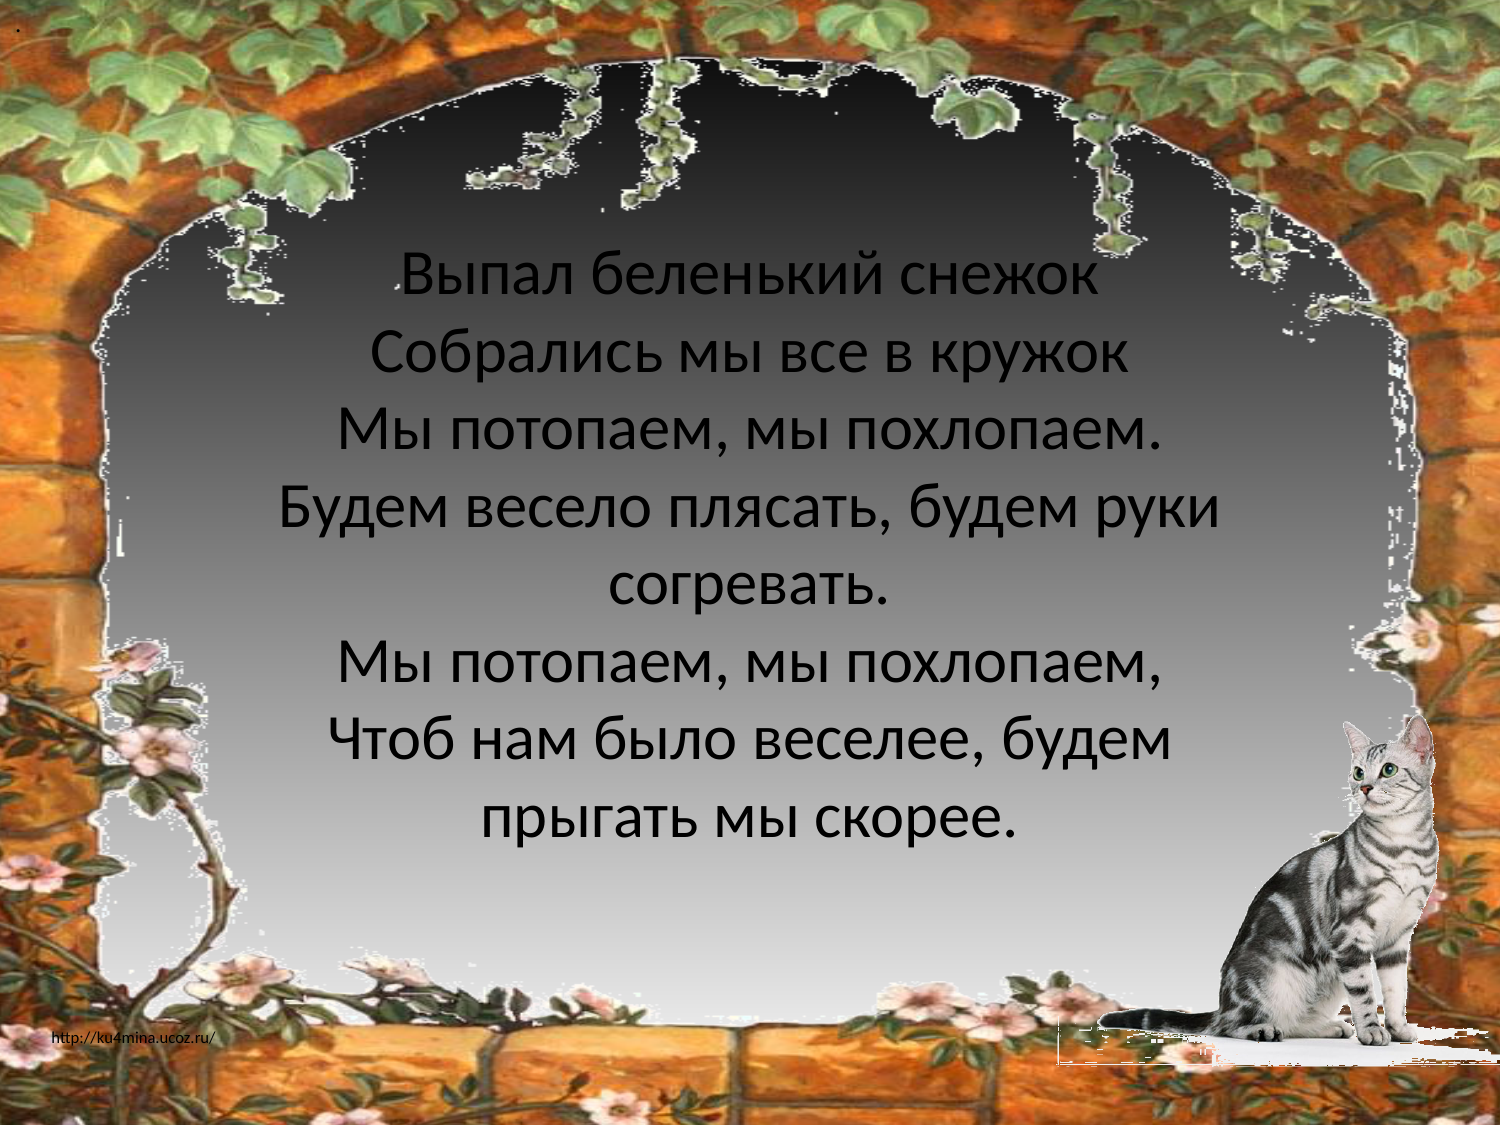

.
# Выпал беленький снежок Собрались мы все в кружок Мы потопаем, мы похлопаем. Будем весело плясать, будем руки согревать. Мы потопаем, мы похлопаем, Чтоб нам было веселее, будем прыгать мы скорее.